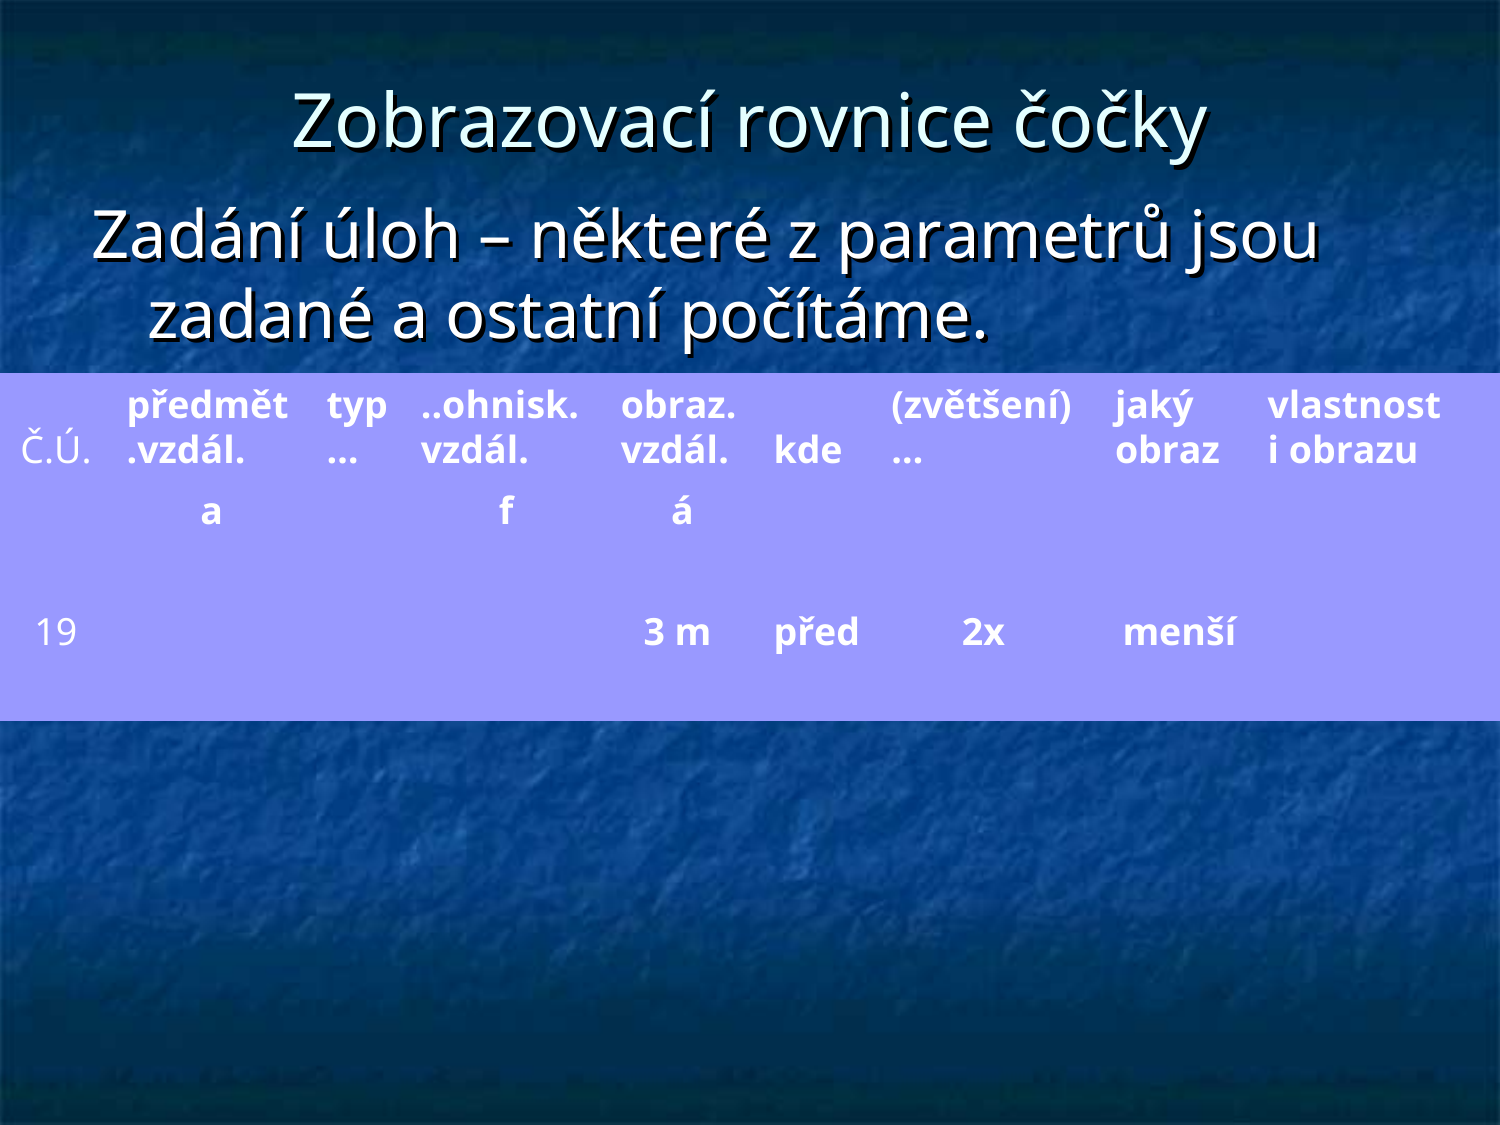

# Zobrazovací rovnice čočky
Zadání úloh – některé z parametrů jsou zadané a ostatní počítáme.
| Č.Ú. | předmět.vzdál. | typ… | ..ohnisk.vzdál. | obraz.vzdál. | kde | (zvětšení)… | jaký obraz | vlastnosti obrazu | |
| --- | --- | --- | --- | --- | --- | --- | --- | --- | --- |
| | a | | f | á | | | | | |
| | | | | | | | | | |
| 19 | | | | 3 m | před | 2x | menší | | |
| | | | | | | | | | |